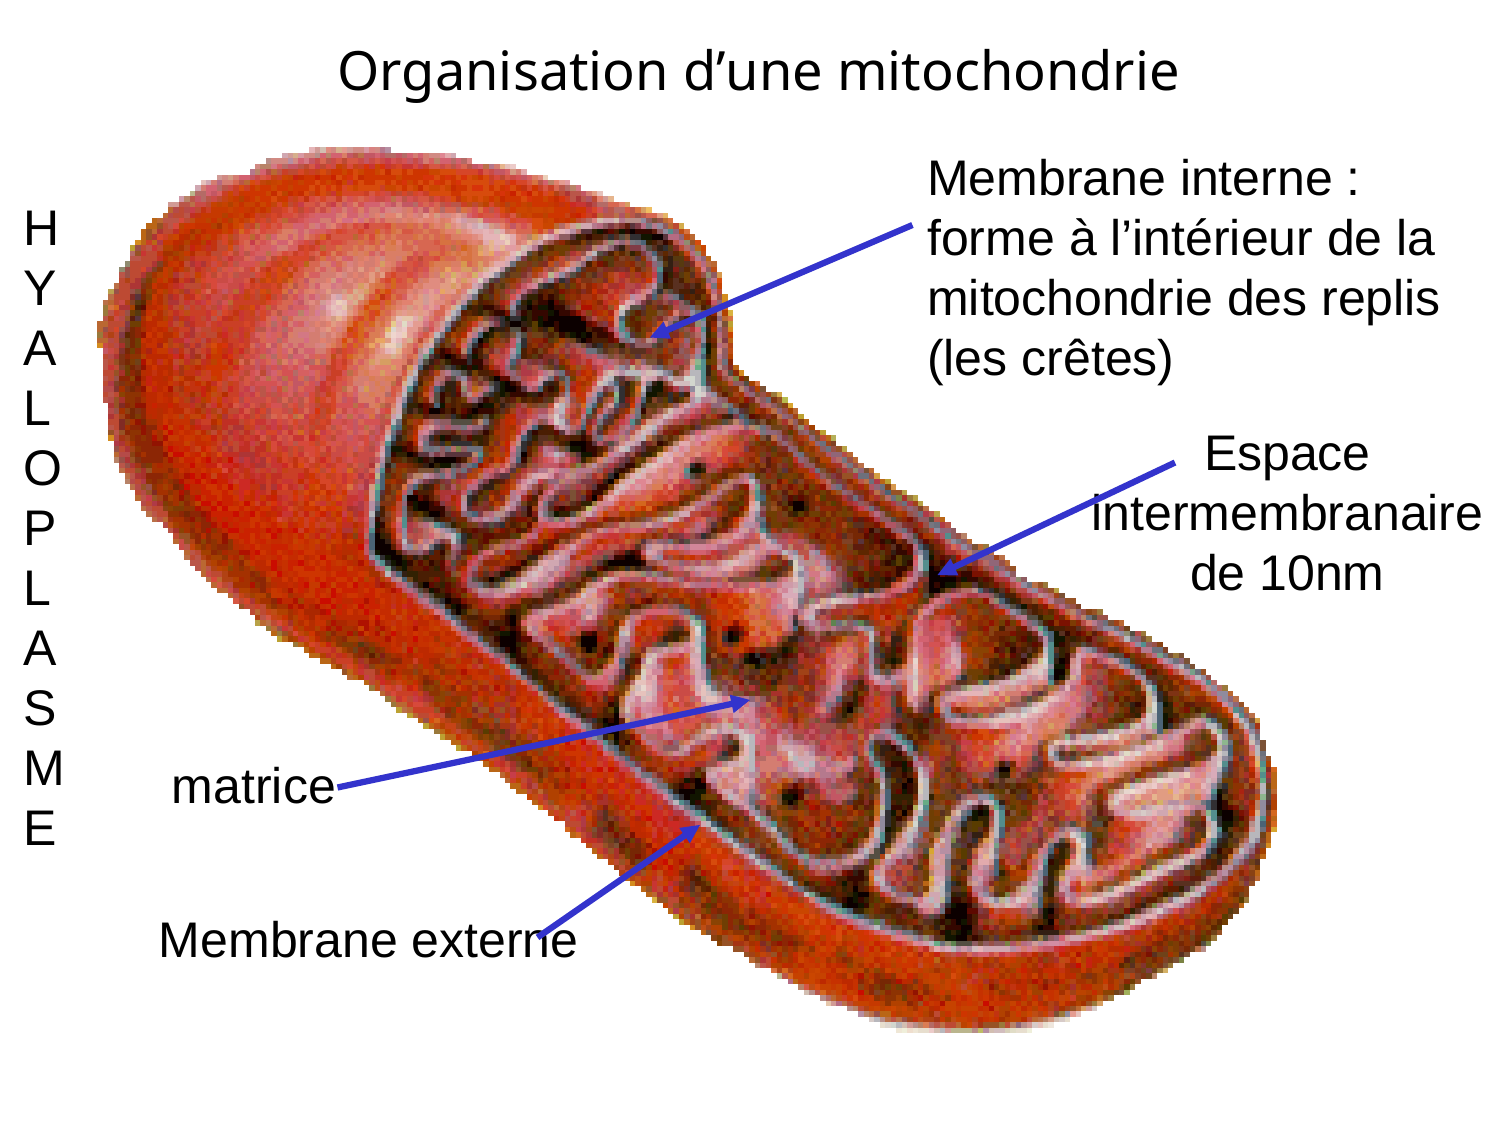

Organisation d’une mitochondrie
Membrane interne : forme à l’intérieur de la mitochondrie des replis (les crêtes)
H
Y
A
L
O
P
L
A
S
M
E
Espace intermembranaire de 10nm
matrice
Membrane externe